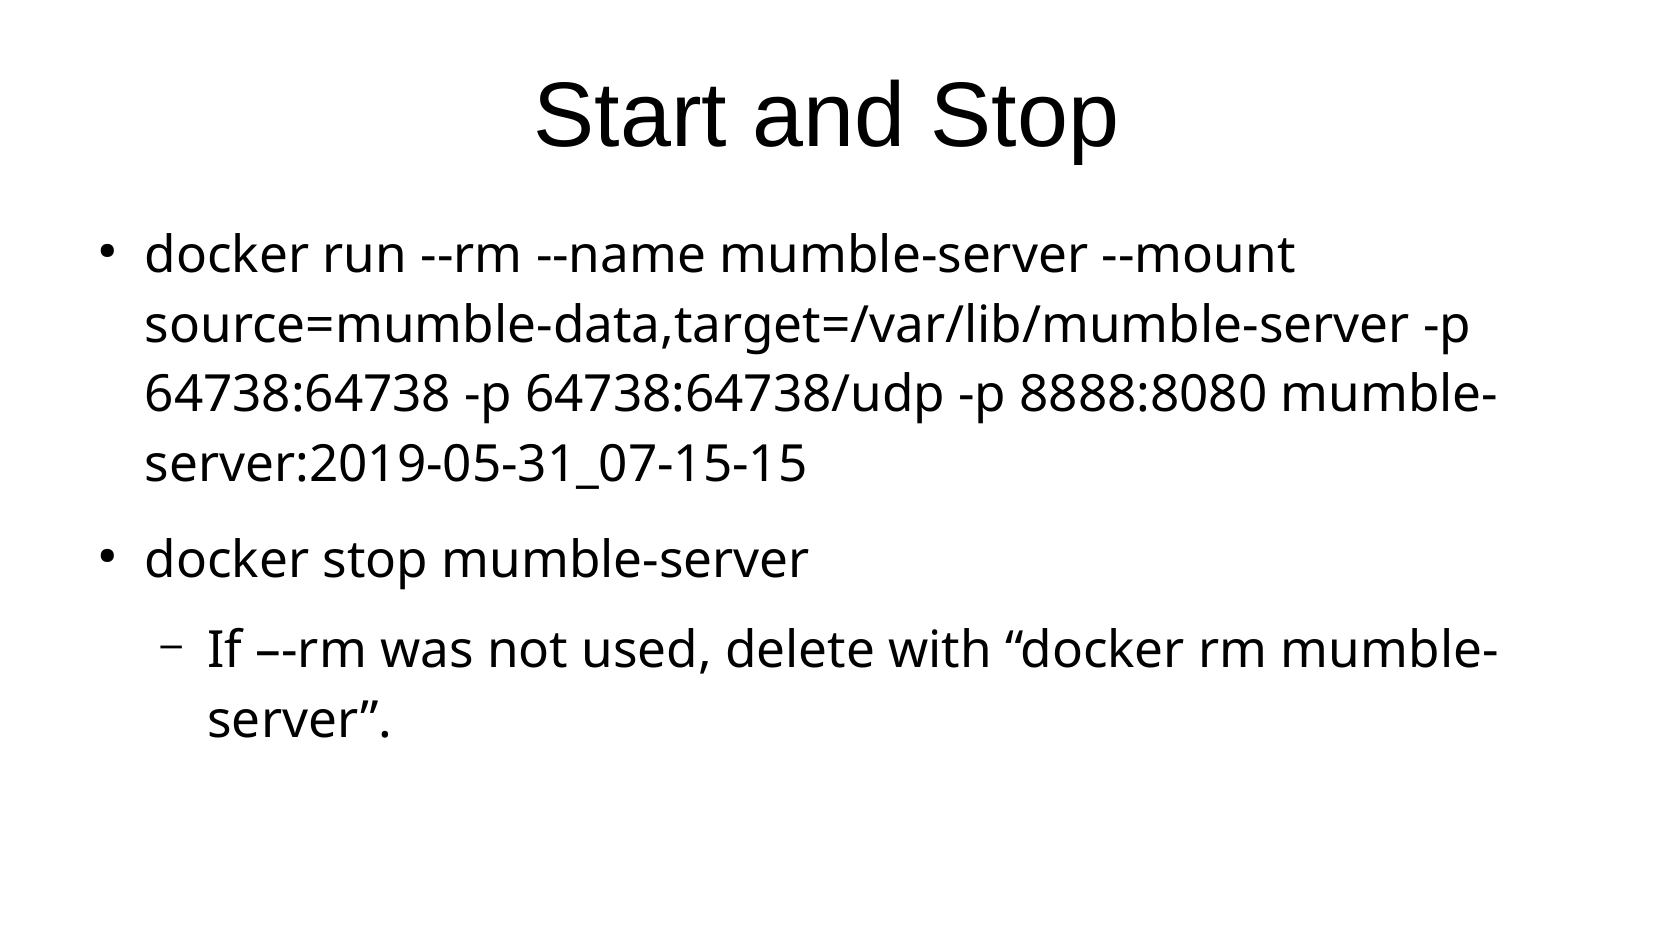

Start and Stop
# docker run --rm --name mumble-server --mount source=mumble-data,target=/var/lib/mumble-server -p 64738:64738 -p 64738:64738/udp -p 8888:8080 mumble-server:2019-05-31_07-15-15
docker stop mumble-server
If –-rm was not used, delete with “docker rm mumble-server”.